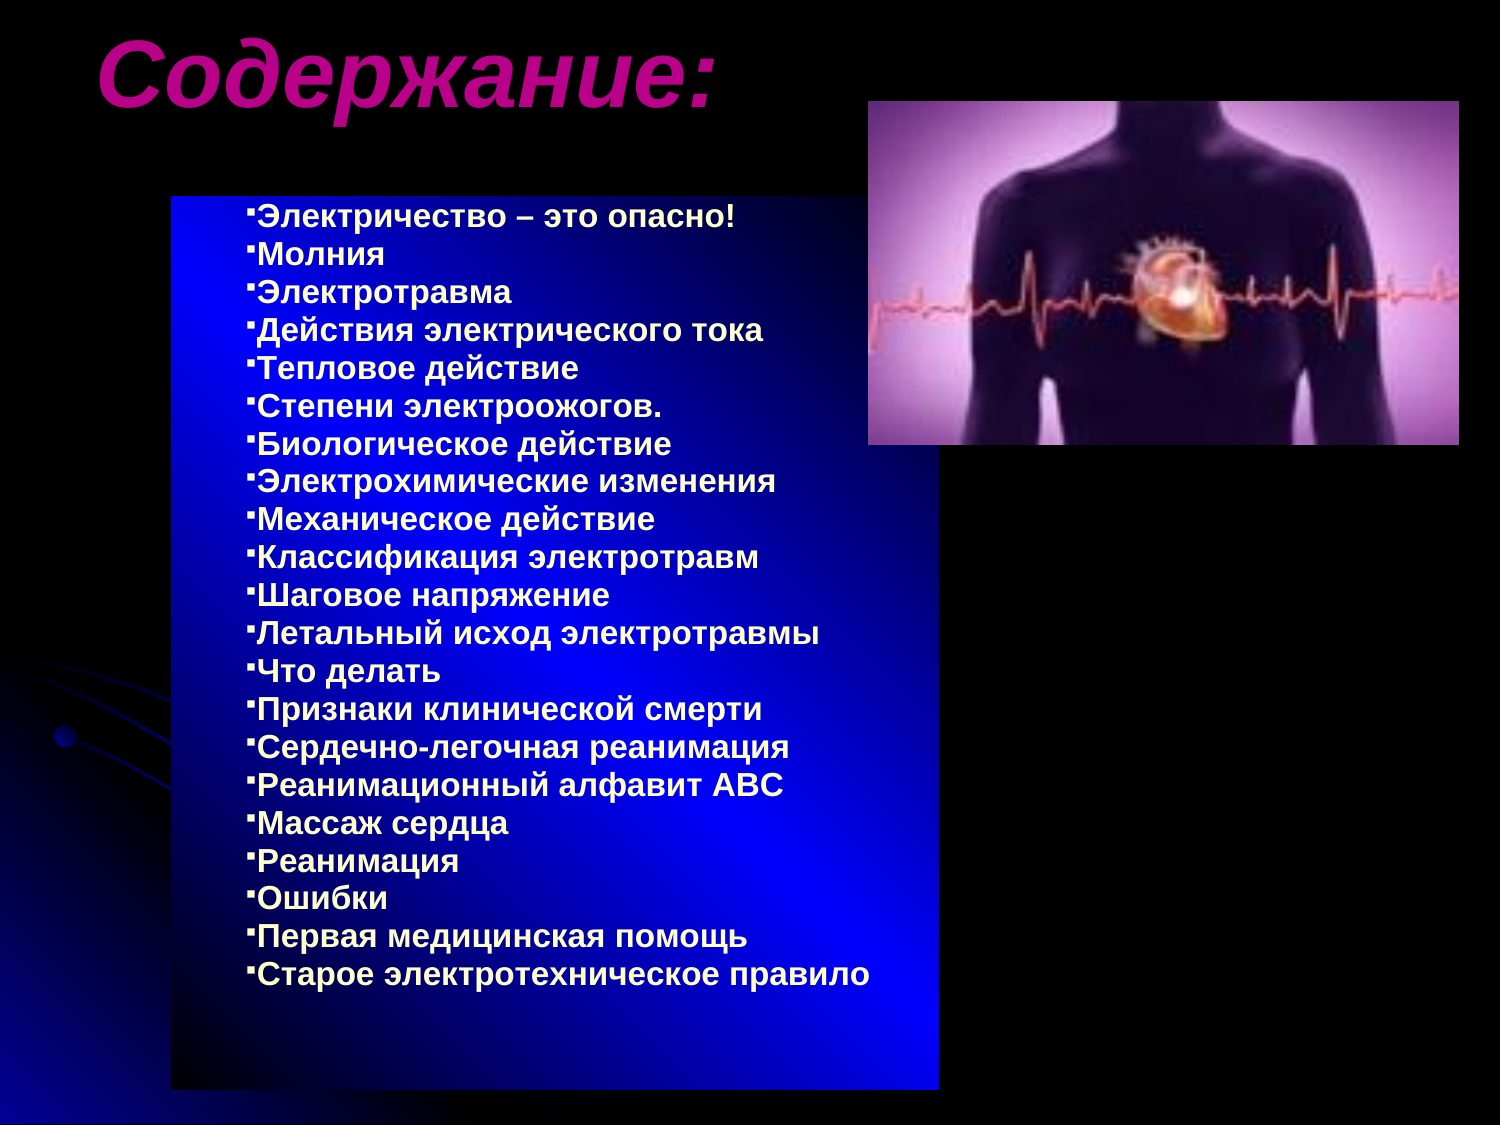

# Содержание:
Электричество – это опасно!
Молния
Электротравма
Действия электрического тока
Тепловое действие
Степени электроожогов.
Биологическое действие
Электрохимические изменения
Механическое действие
Классификация электротравм
Шаговое напряжение
Летальный исход электротравмы
Что делать
Признаки клинической смерти
Сердечно-легочная реанимация
Реанимационный алфавит АВС
Массаж сердца
Реанимация
Ошибки
Первая медицинская помощь
Старое электротехническое правило
Ханеева Н.П., Мусина Н.А., 2008 г.